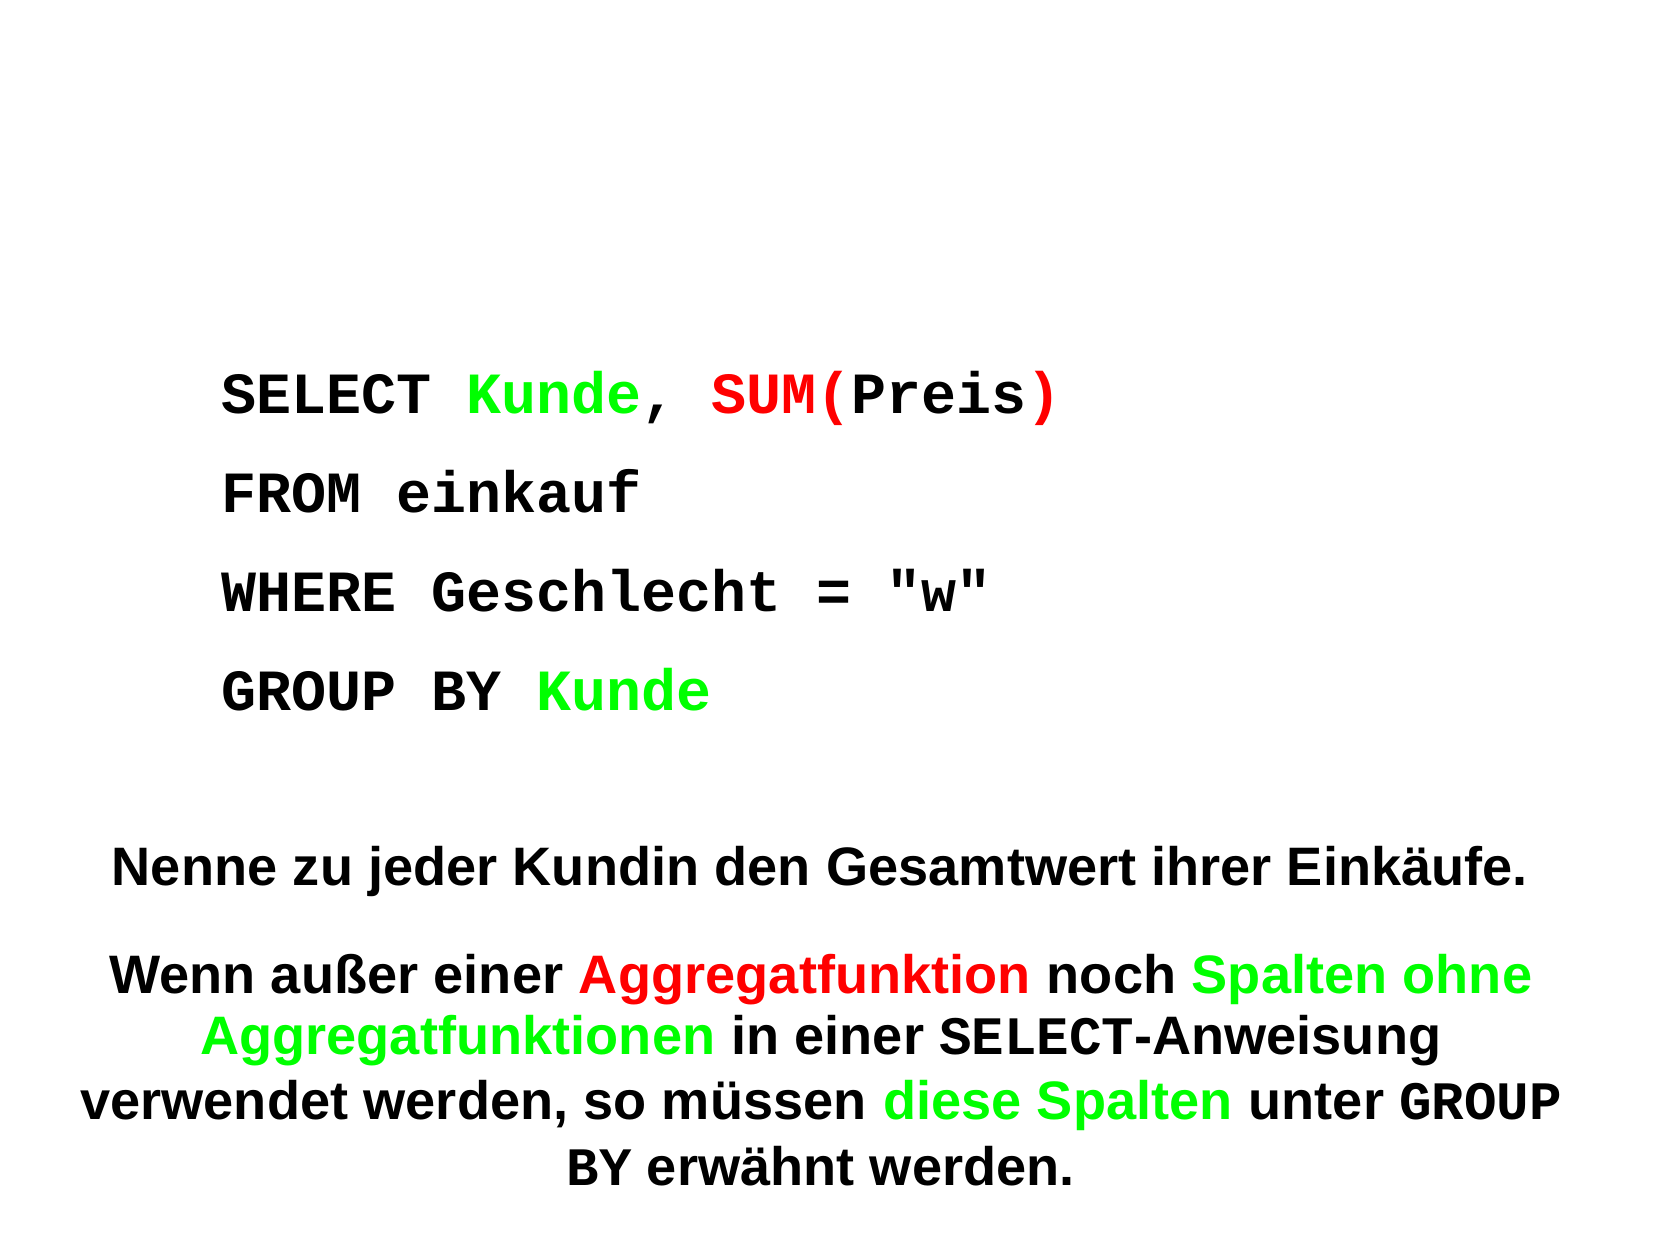

SELECT Kunde, SUM(Preis)
FROM einkauf
WHERE Geschlecht = "w"
GROUP BY Kunde
# Nenne zu jeder Kundin den Gesamtwert ihrer Einkäufe.
Wenn außer einer Aggregatfunktion noch Spalten ohne Aggregatfunktionen in einer SELECT-Anweisung verwendet werden, so müssen diese Spalten unter GROUP BY erwähnt werden.